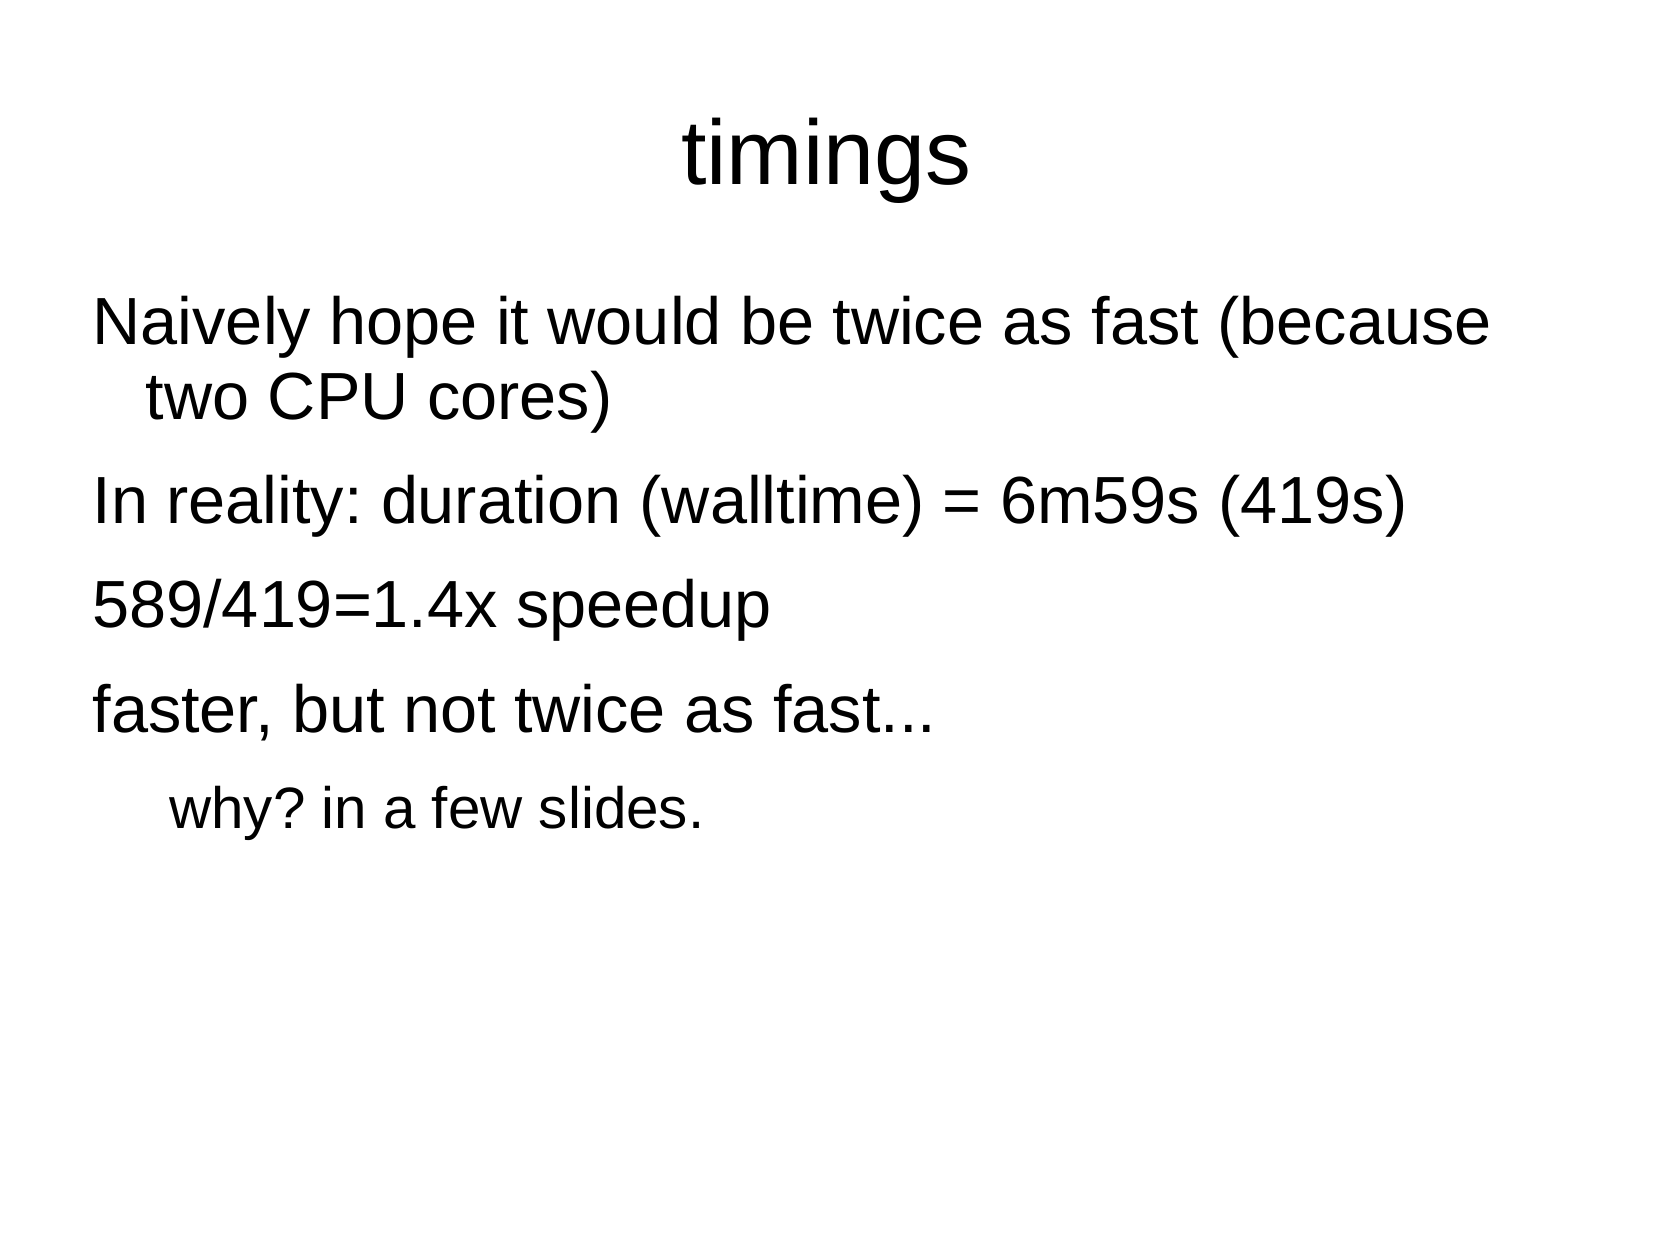

# timings
Naively hope it would be twice as fast (because two CPU cores)
In reality: duration (walltime) = 6m59s (419s)
589/419=1.4x speedup
faster, but not twice as fast...
why? in a few slides.